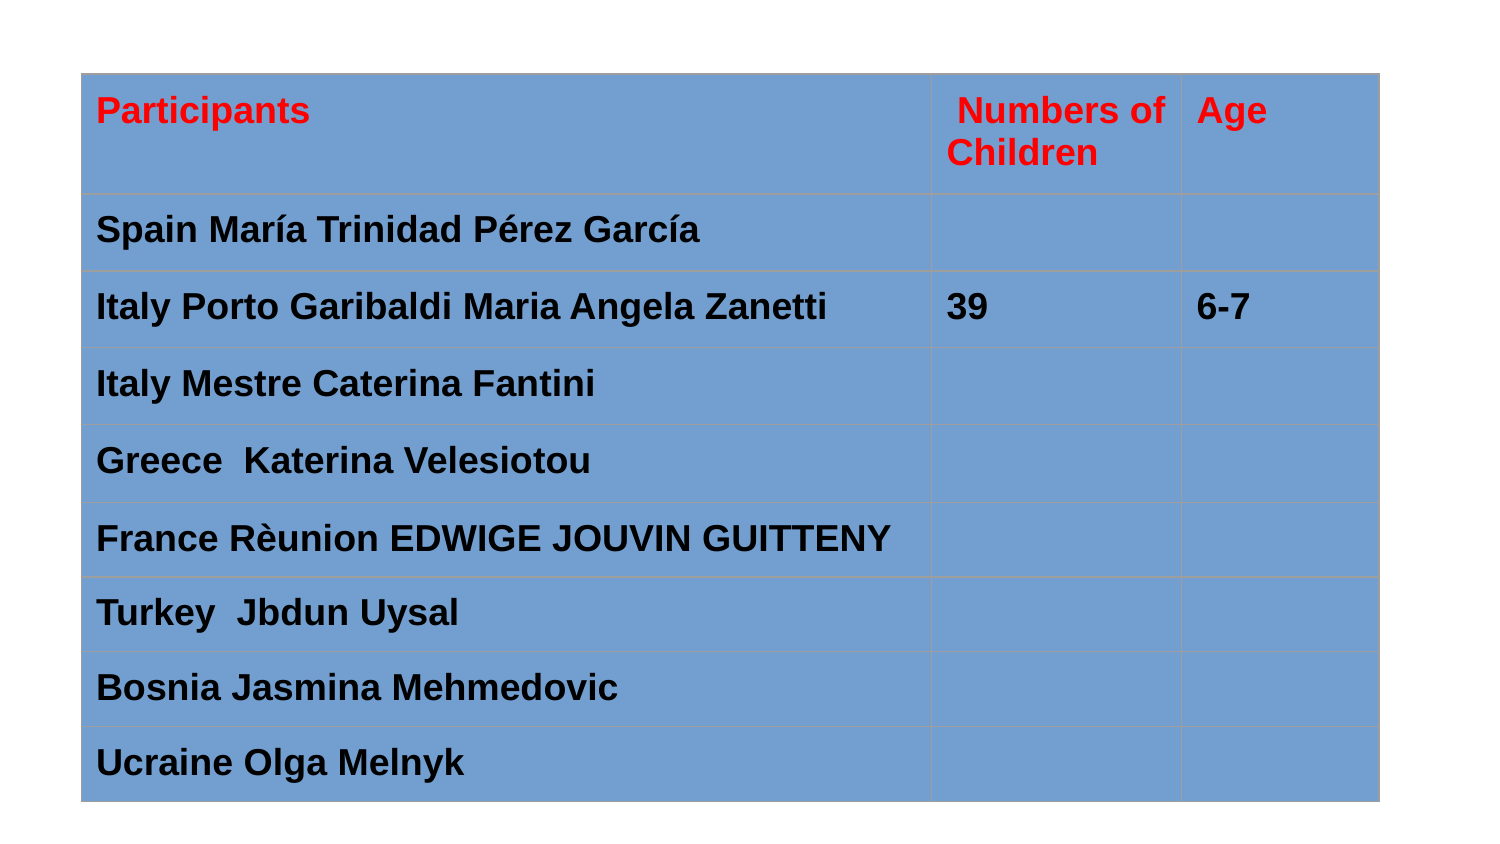

| Participants | Numbers of Children | Age |
| --- | --- | --- |
| Spain María Trinidad Pérez García | | |
| Italy Porto Garibaldi Maria Angela Zanetti | 39 | 6-7 |
| Italy Mestre Caterina Fantini | | |
| Greece Katerina Velesiotou | | |
| France Rèunion EDWIGE JOUVIN GUITTENY | | |
| Turkey Jbdun Uysal | | |
| Bosnia Jasmina Mehmedovic | | |
| Ucraine Olga Melnyk | | |